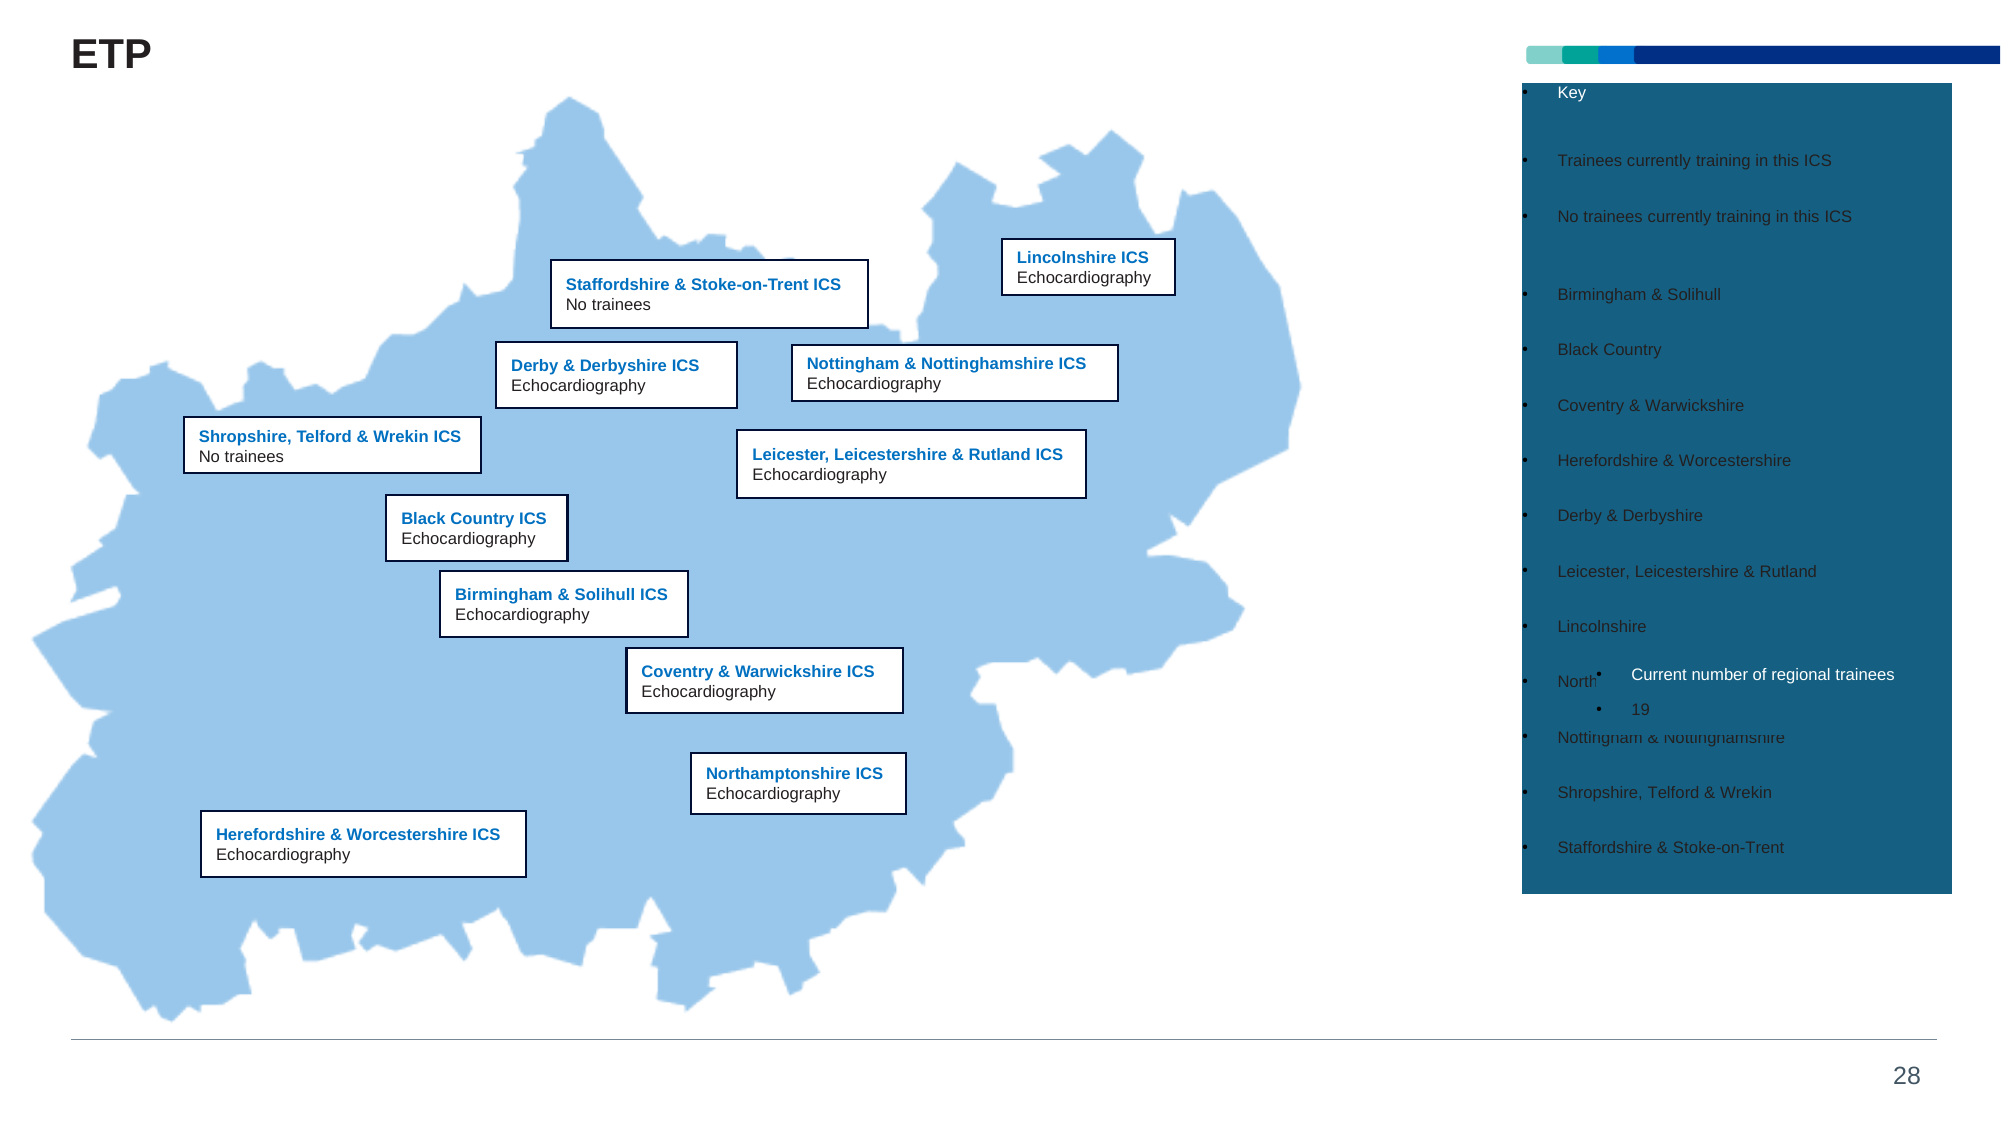

# ETP
| Key | |
| --- | --- |
| Trainees currently training in this ICS | |
| No trainees currently training in this ICS | |
| ICS | |
| --- | --- |
| Birmingham & Solihull | |
| Black Country | |
| Coventry & Warwickshire | |
| Herefordshire & Worcestershire | |
| Derby & Derbyshire | |
| Leicester, Leicestershire & Rutland | |
| Lincolnshire | |
| Northamptonshire | |
| Nottingham & Nottinghamshire | |
| Shropshire, Telford & Wrekin | |
| Staffordshire & Stoke-on-Trent | |
Lincolnshire ICS
Echocardiography
Staffordshire & Stoke-on-Trent ICS
No trainees
Derby & Derbyshire ICS
Echocardiography
Nottingham & Nottinghamshire ICS
Echocardiography
Shropshire, Telford & Wrekin ICS
No trainees
Leicester, Leicestershire & Rutland ICS
Echocardiography
Black Country ICS
Echocardiography
Birmingham & Solihull ICS
Echocardiography
Coventry & Warwickshire ICS
Echocardiography
| Current number of regional trainees |
| --- |
| 19 |
Northamptonshire ICS
Echocardiography
Herefordshire & Worcestershire ICS
Echocardiography